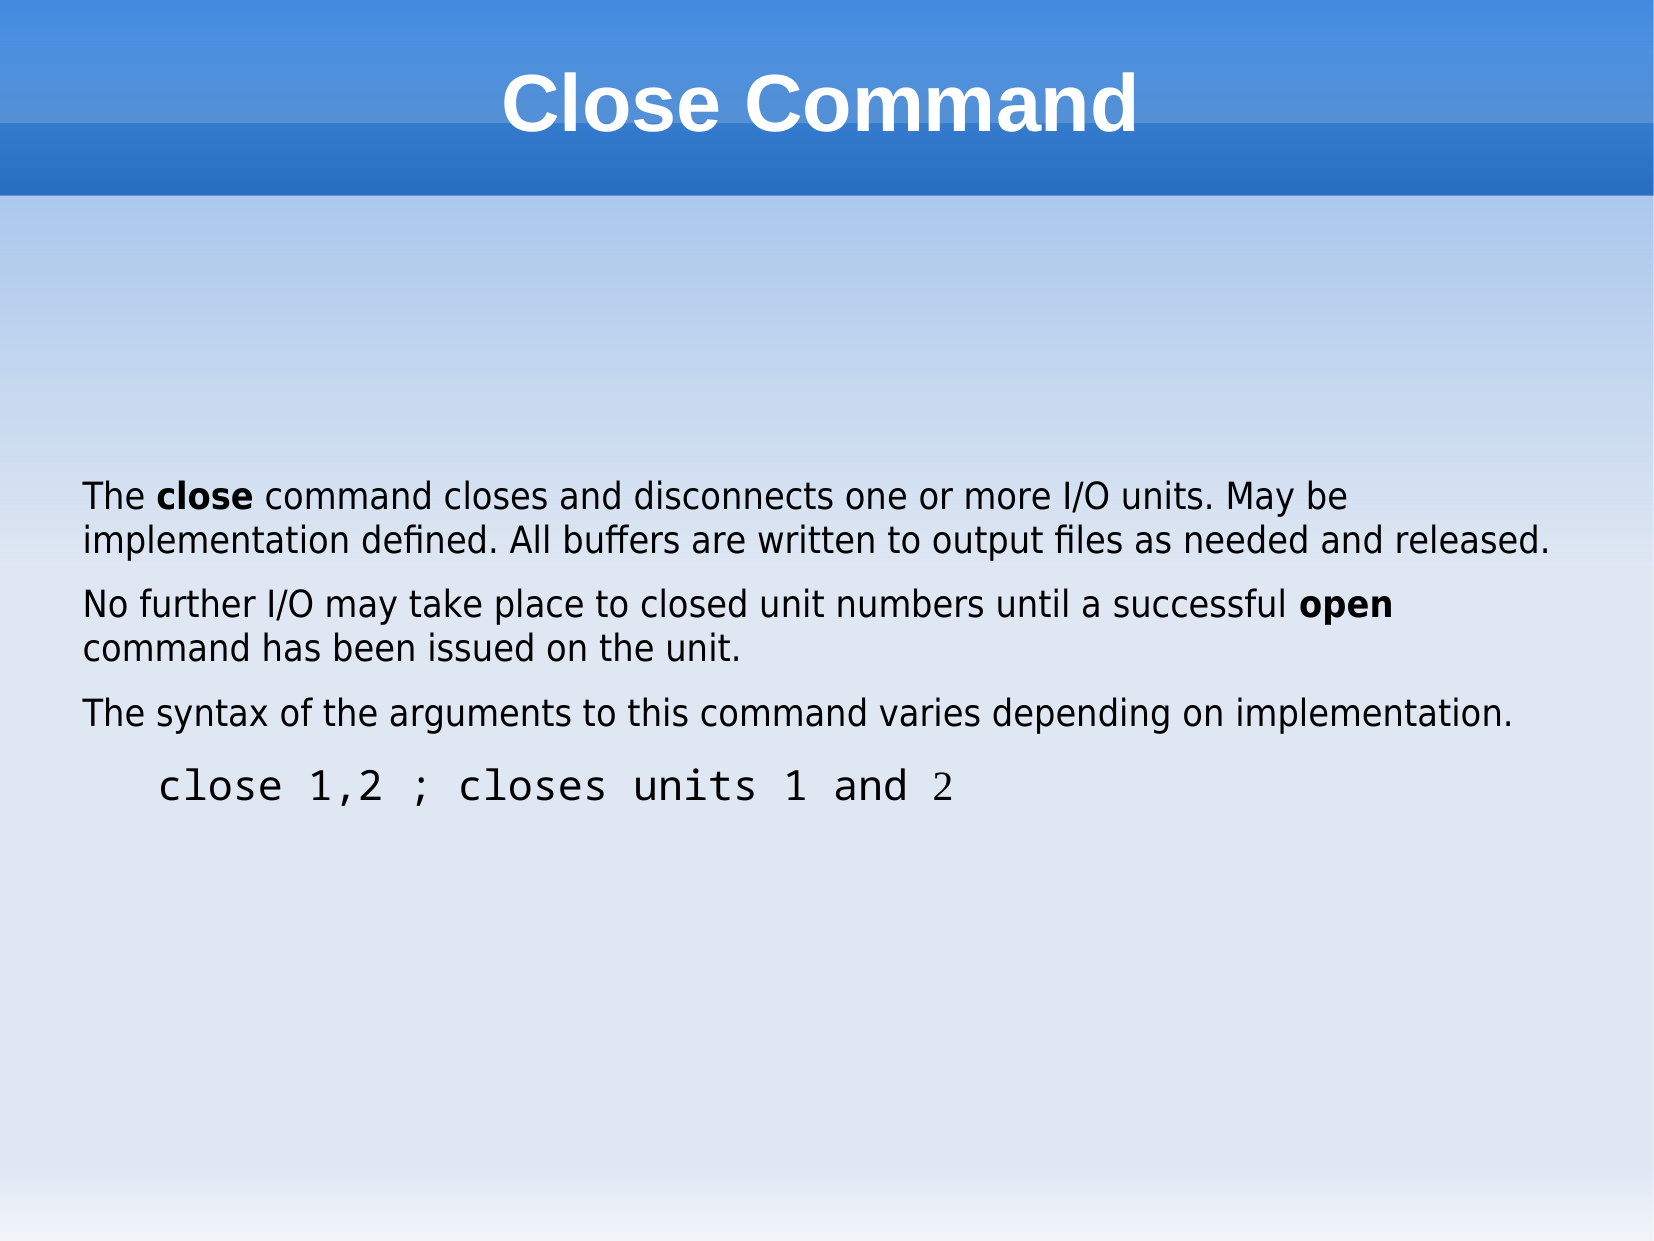

# Close Command
The close command closes and disconnects one or more I/O units. May be implementation defined. All buffers are written to output files as needed and released.
No further I/O may take place to closed unit numbers until a successful open command has been issued on the unit.
The syntax of the arguments to this command varies depending on implementation.
 	close 1,2 ; closes units 1 and 2